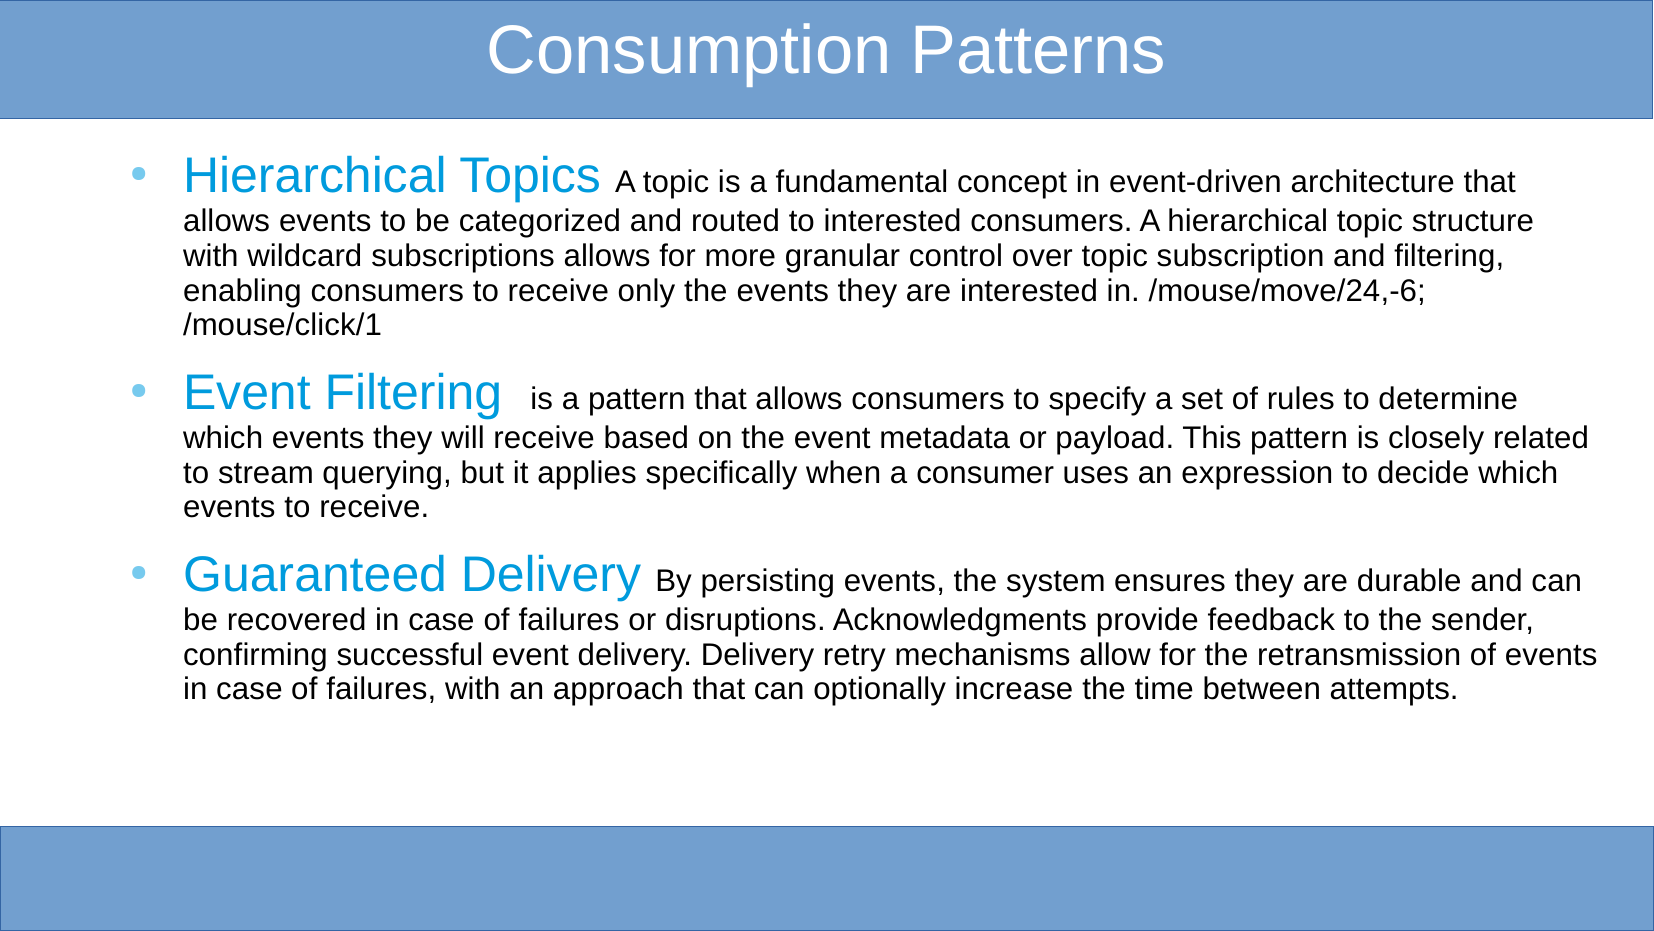

# Consumption Patterns
Hierarchical Topics A topic is a fundamental concept in event-driven architecture that allows events to be categorized and routed to interested consumers. A hierarchical topic structure with wildcard subscriptions allows for more granular control over topic subscription and filtering, enabling consumers to receive only the events they are interested in. /mouse/move/24,-6; /mouse/click/1
Event Filtering is a pattern that allows consumers to specify a set of rules to determine which events they will receive based on the event metadata or payload. This pattern is closely related to stream querying, but it applies specifically when a consumer uses an expression to decide which events to receive.
Guaranteed Delivery By persisting events, the system ensures they are durable and can be recovered in case of failures or disruptions. Acknowledgments provide feedback to the sender, confirming successful event delivery. Delivery retry mechanisms allow for the retransmission of events in case of failures, with an approach that can optionally increase the time between attempts.